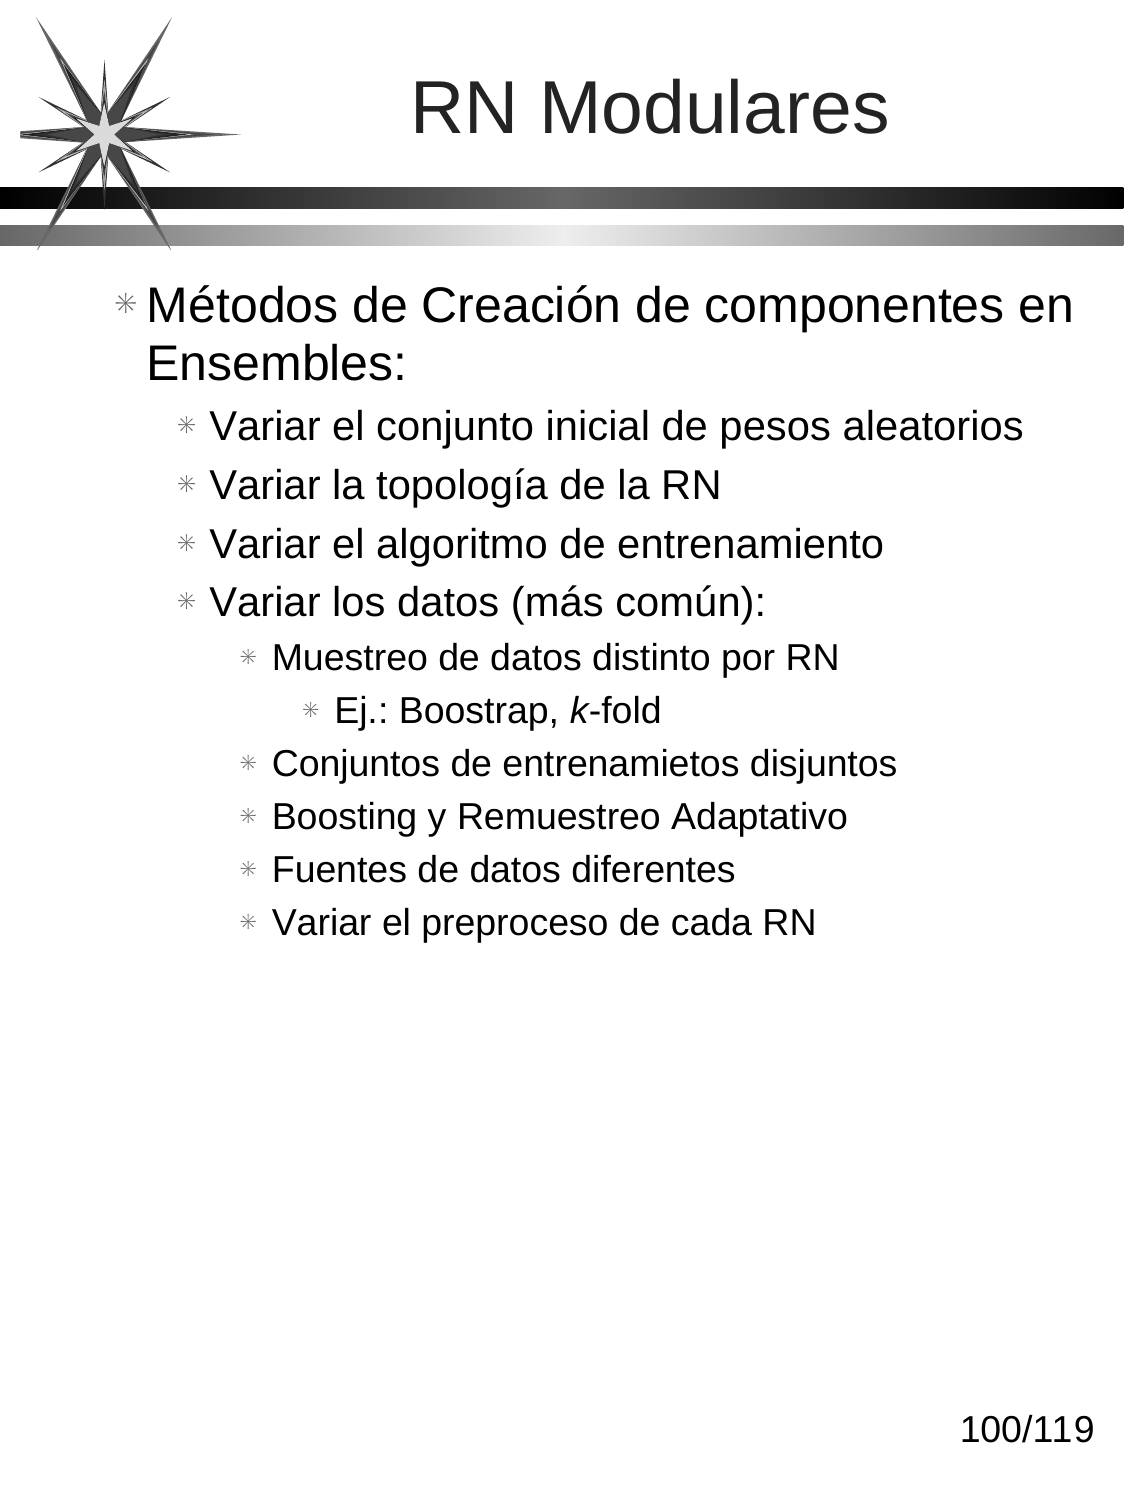

# RN Modulares
Métodos de Creación de componentes en Ensembles:
Variar el conjunto inicial de pesos aleatorios
Variar la topología de la RN
Variar el algoritmo de entrenamiento
Variar los datos (más común):
Muestreo de datos distinto por RN
Ej.: Boostrap, k-fold
Conjuntos de entrenamietos disjuntos
Boosting y Remuestreo Adaptativo
Fuentes de datos diferentes
Variar el preproceso de cada RN